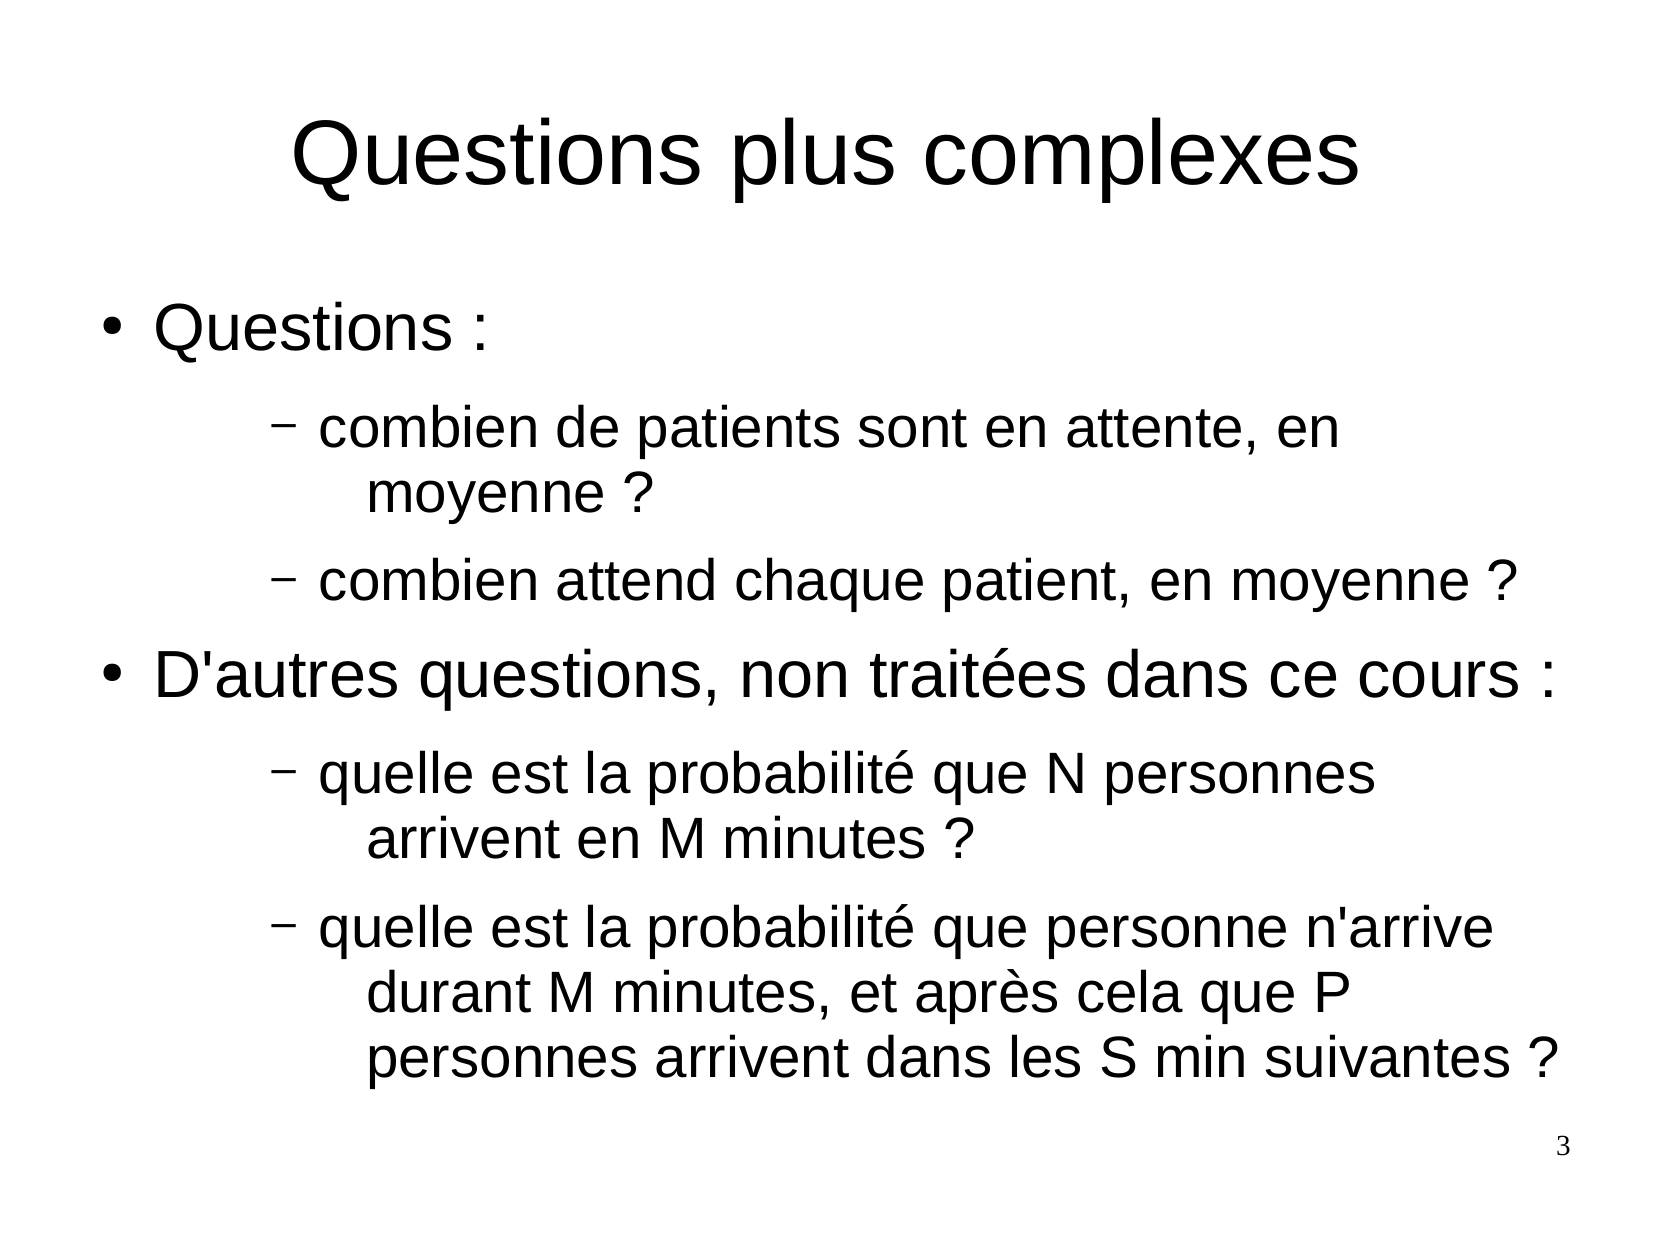

# Questions plus complexes
Questions :
combien de patients sont en attente, en moyenne ?
combien attend chaque patient, en moyenne ?
D'autres questions, non traitées dans ce cours :
quelle est la probabilité que N personnes arrivent en M minutes ?
quelle est la probabilité que personne n'arrive durant M minutes, et après cela que P personnes arrivent dans les S min suivantes ?
3